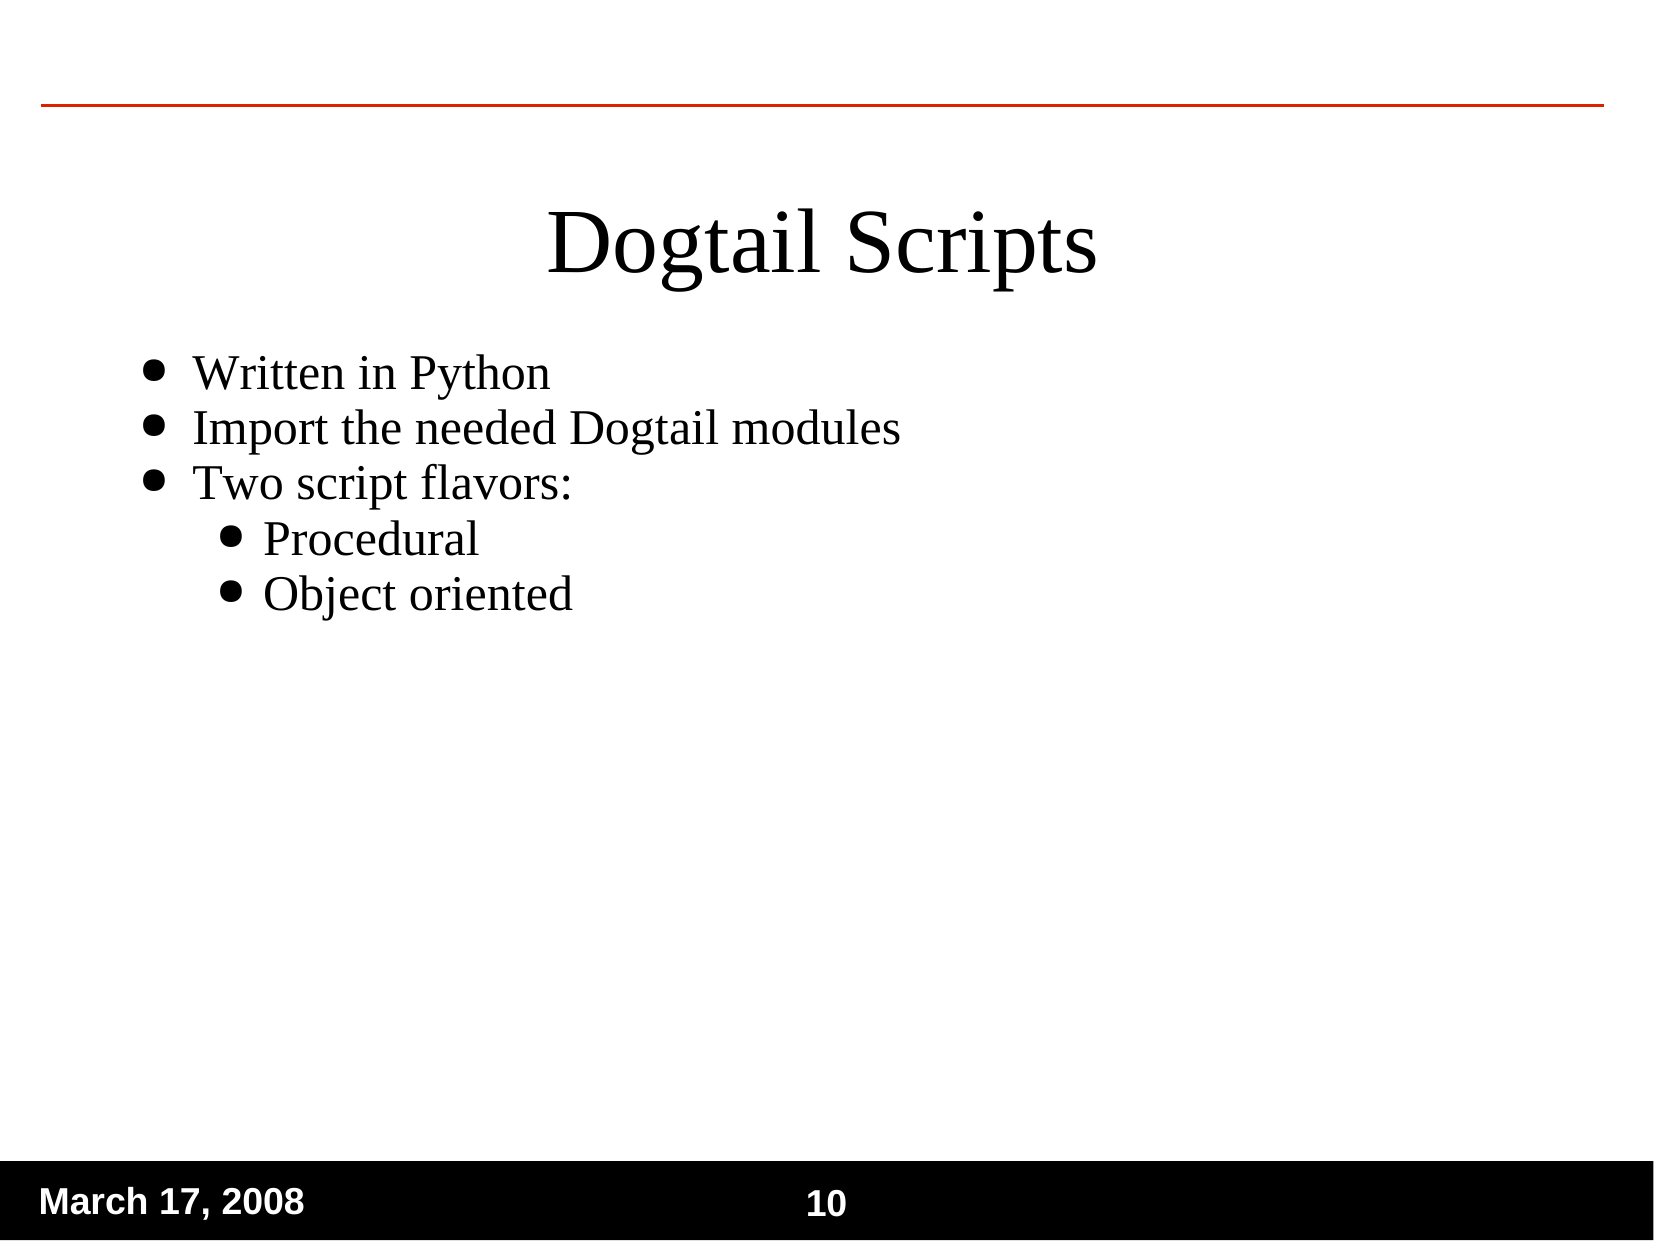

# Dogtail Scripts
Written in Python
Import the needed Dogtail modules
Two script flavors:
Procedural
Object oriented